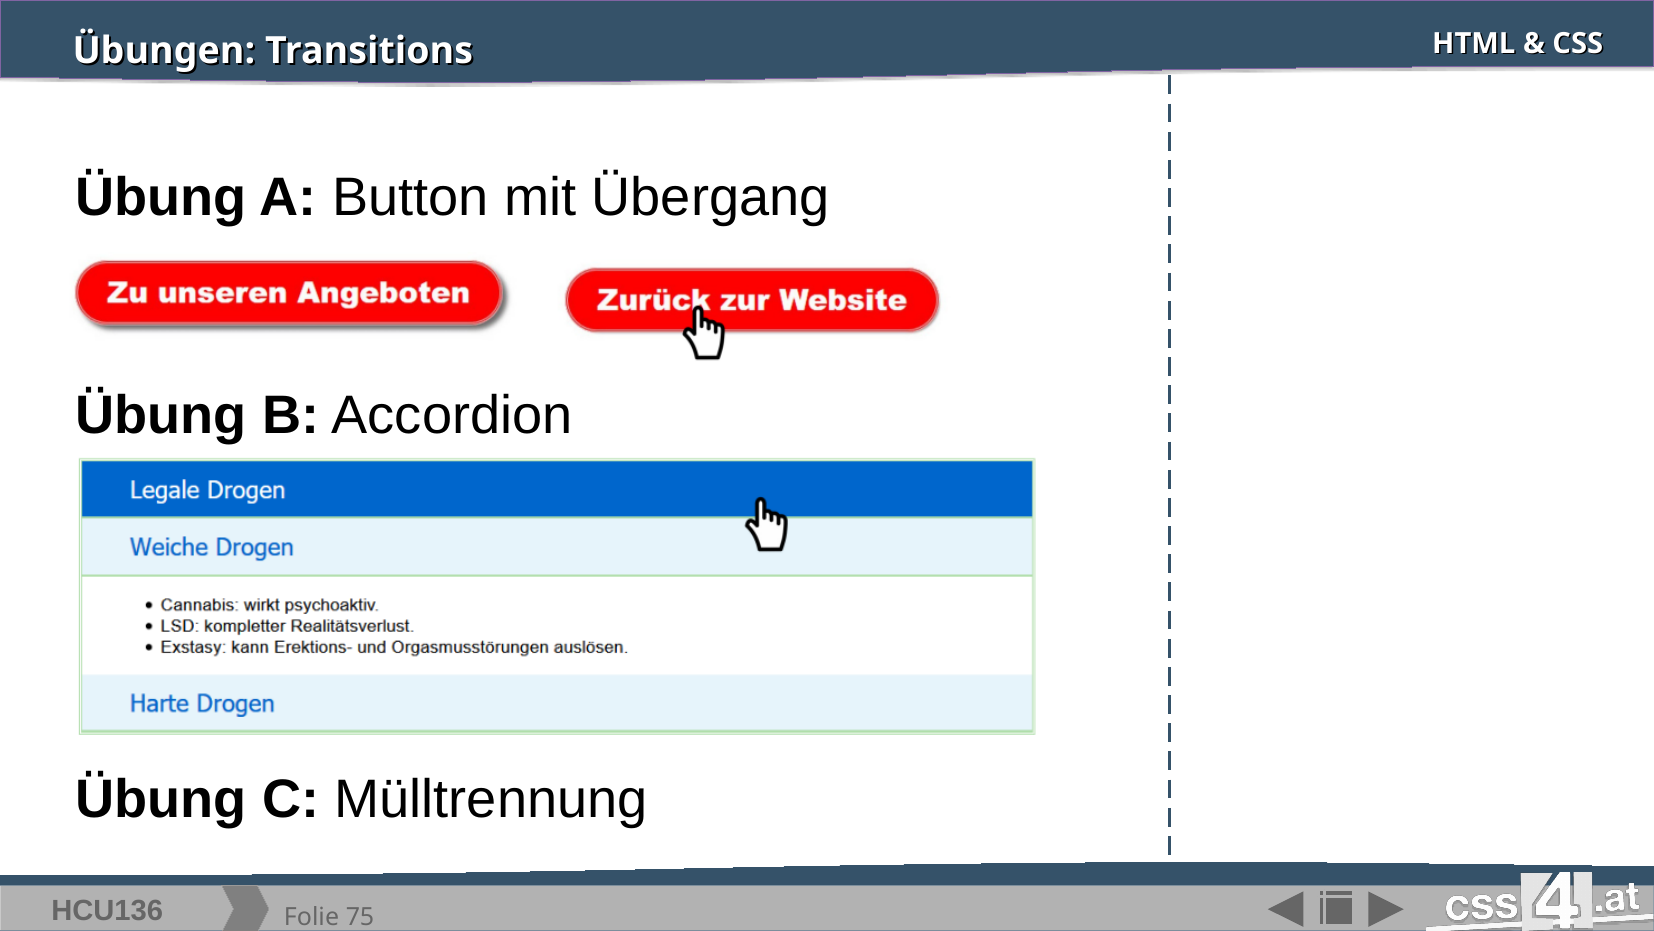

HTML & CSS
Übungen: Transitions
Übung A: Button mit Übergang
Übung B: Accordion
Übung C: Mülltrennung
HCU136
Folie